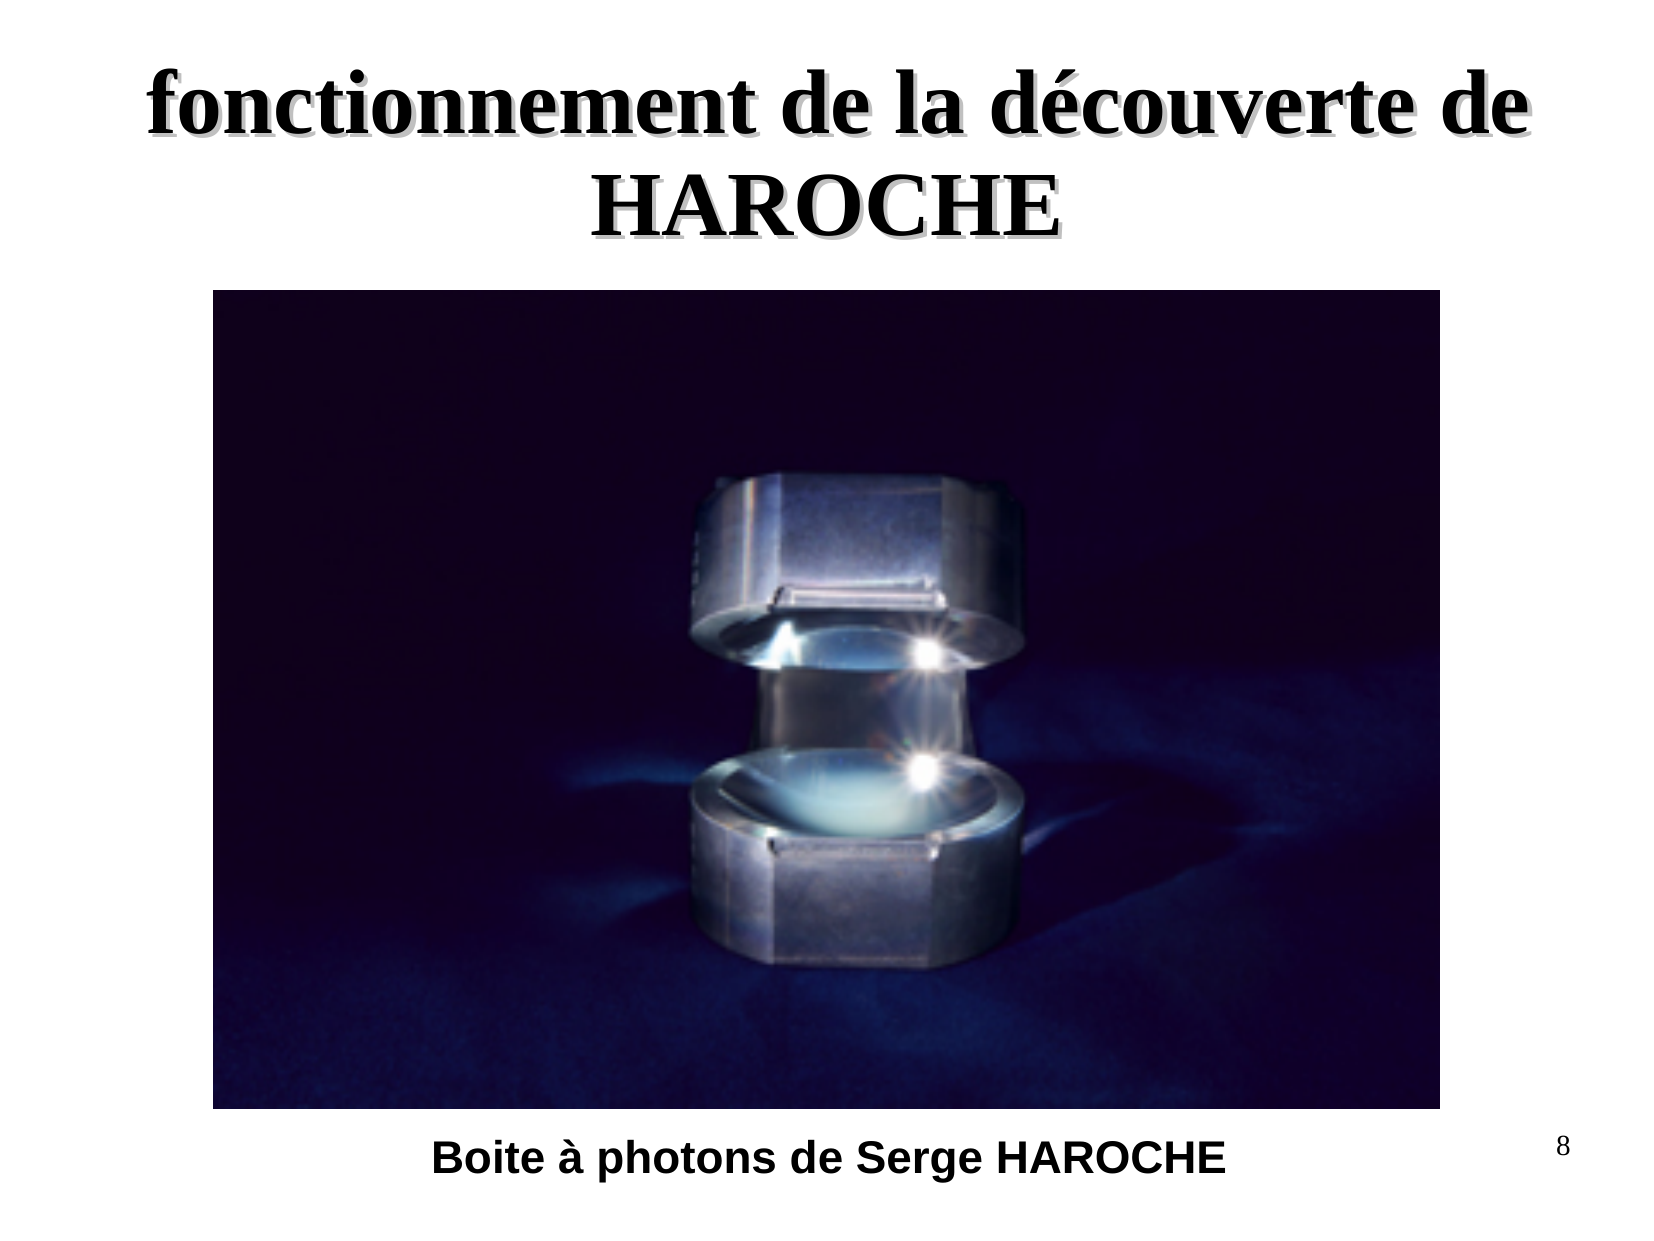

# fonctionnement de la découverte de HAROCHE
Boite à photons de Serge HAROCHE
8